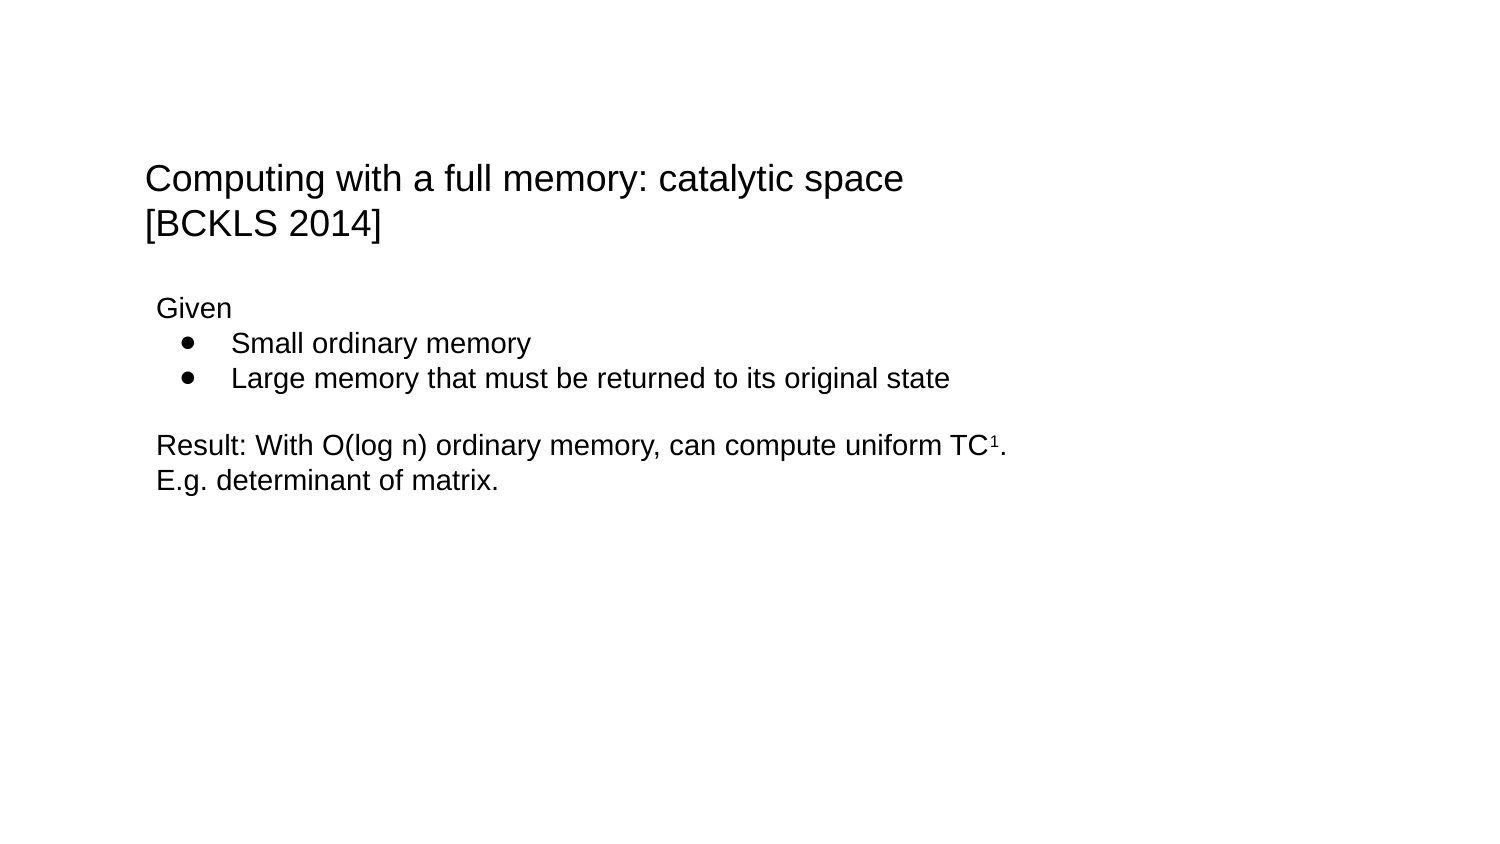

Computing with a full memory: catalytic space [BCKLS 2014]
Given
Small ordinary memory
Large memory that must be returned to its original state
Result: With O(log n) ordinary memory, can compute uniform TC1.
E.g. determinant of matrix.